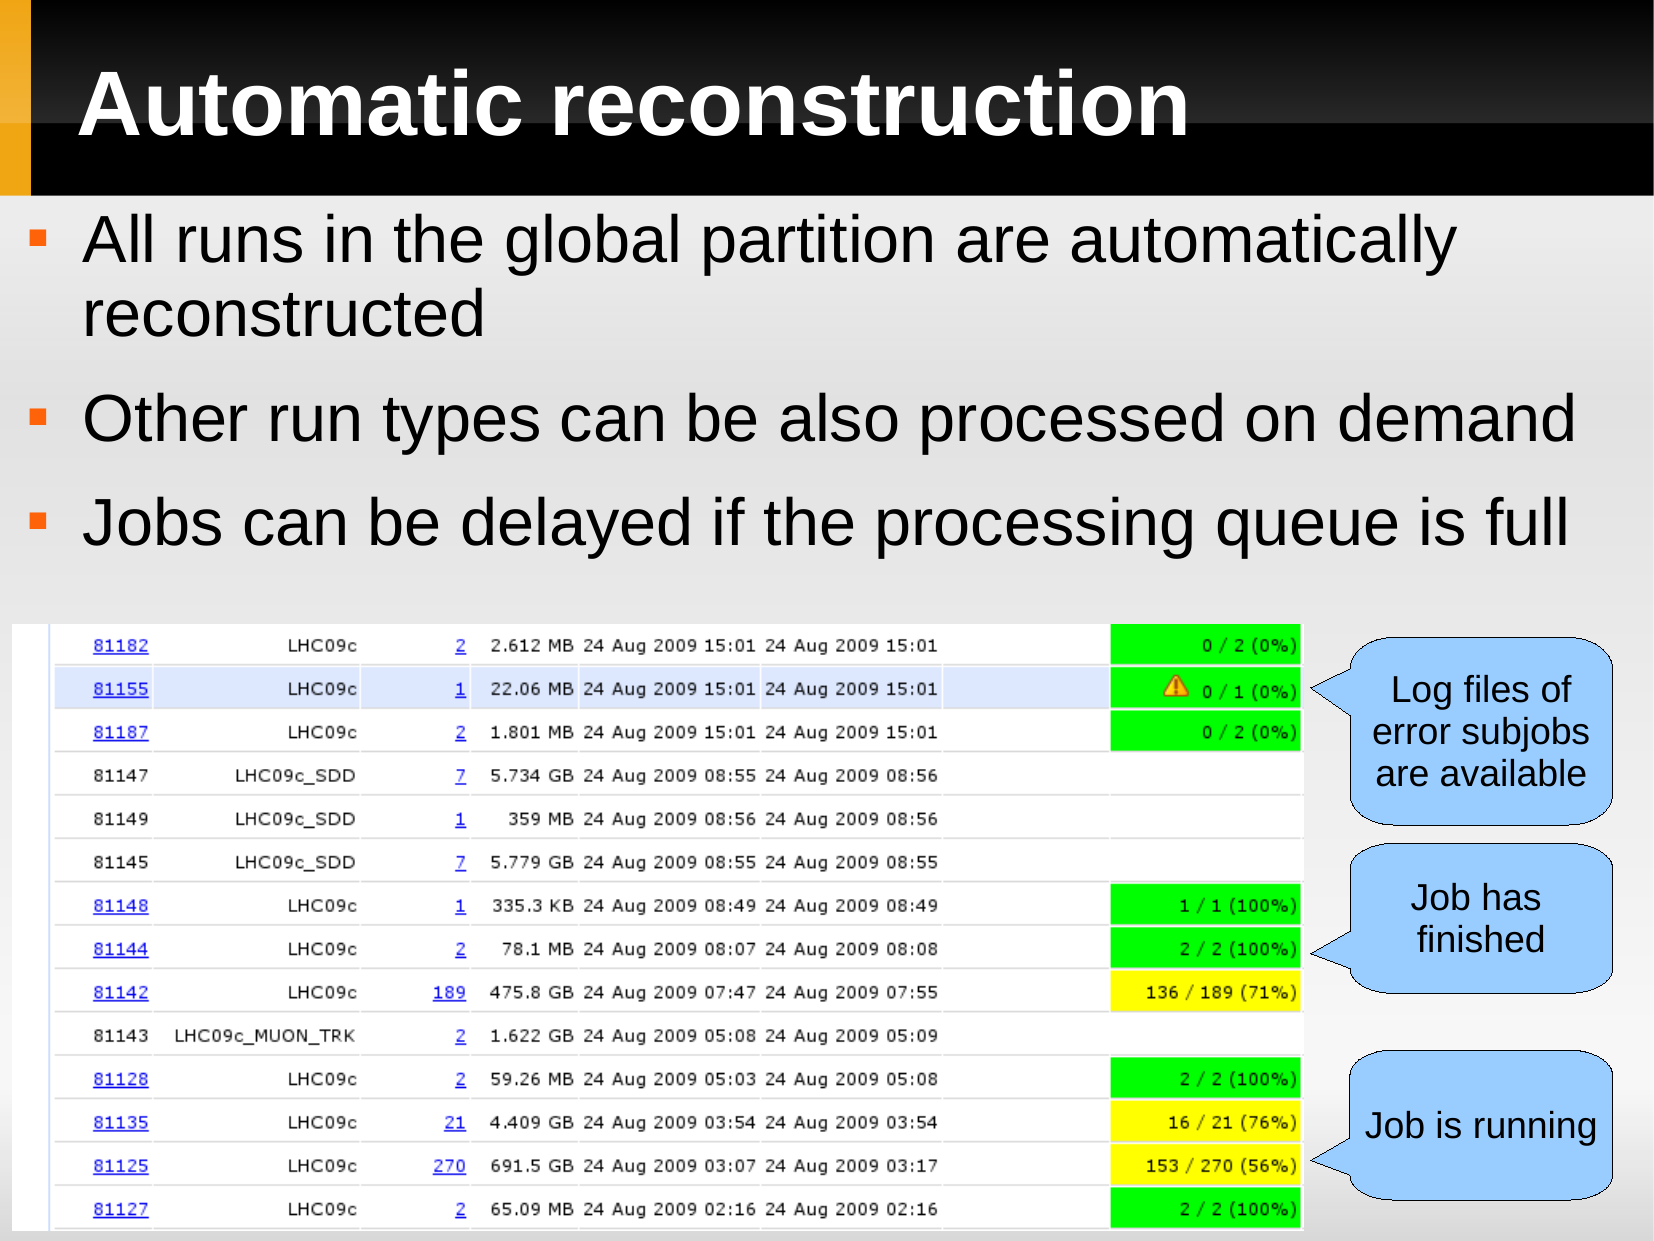

# Automatic reconstruction
All runs in the global partition are automatically reconstructed
Other run types can be also processed on demand
Jobs can be delayed if the processing queue is full
Log files of
error subjobs
are available
Job has
finished
Job is running